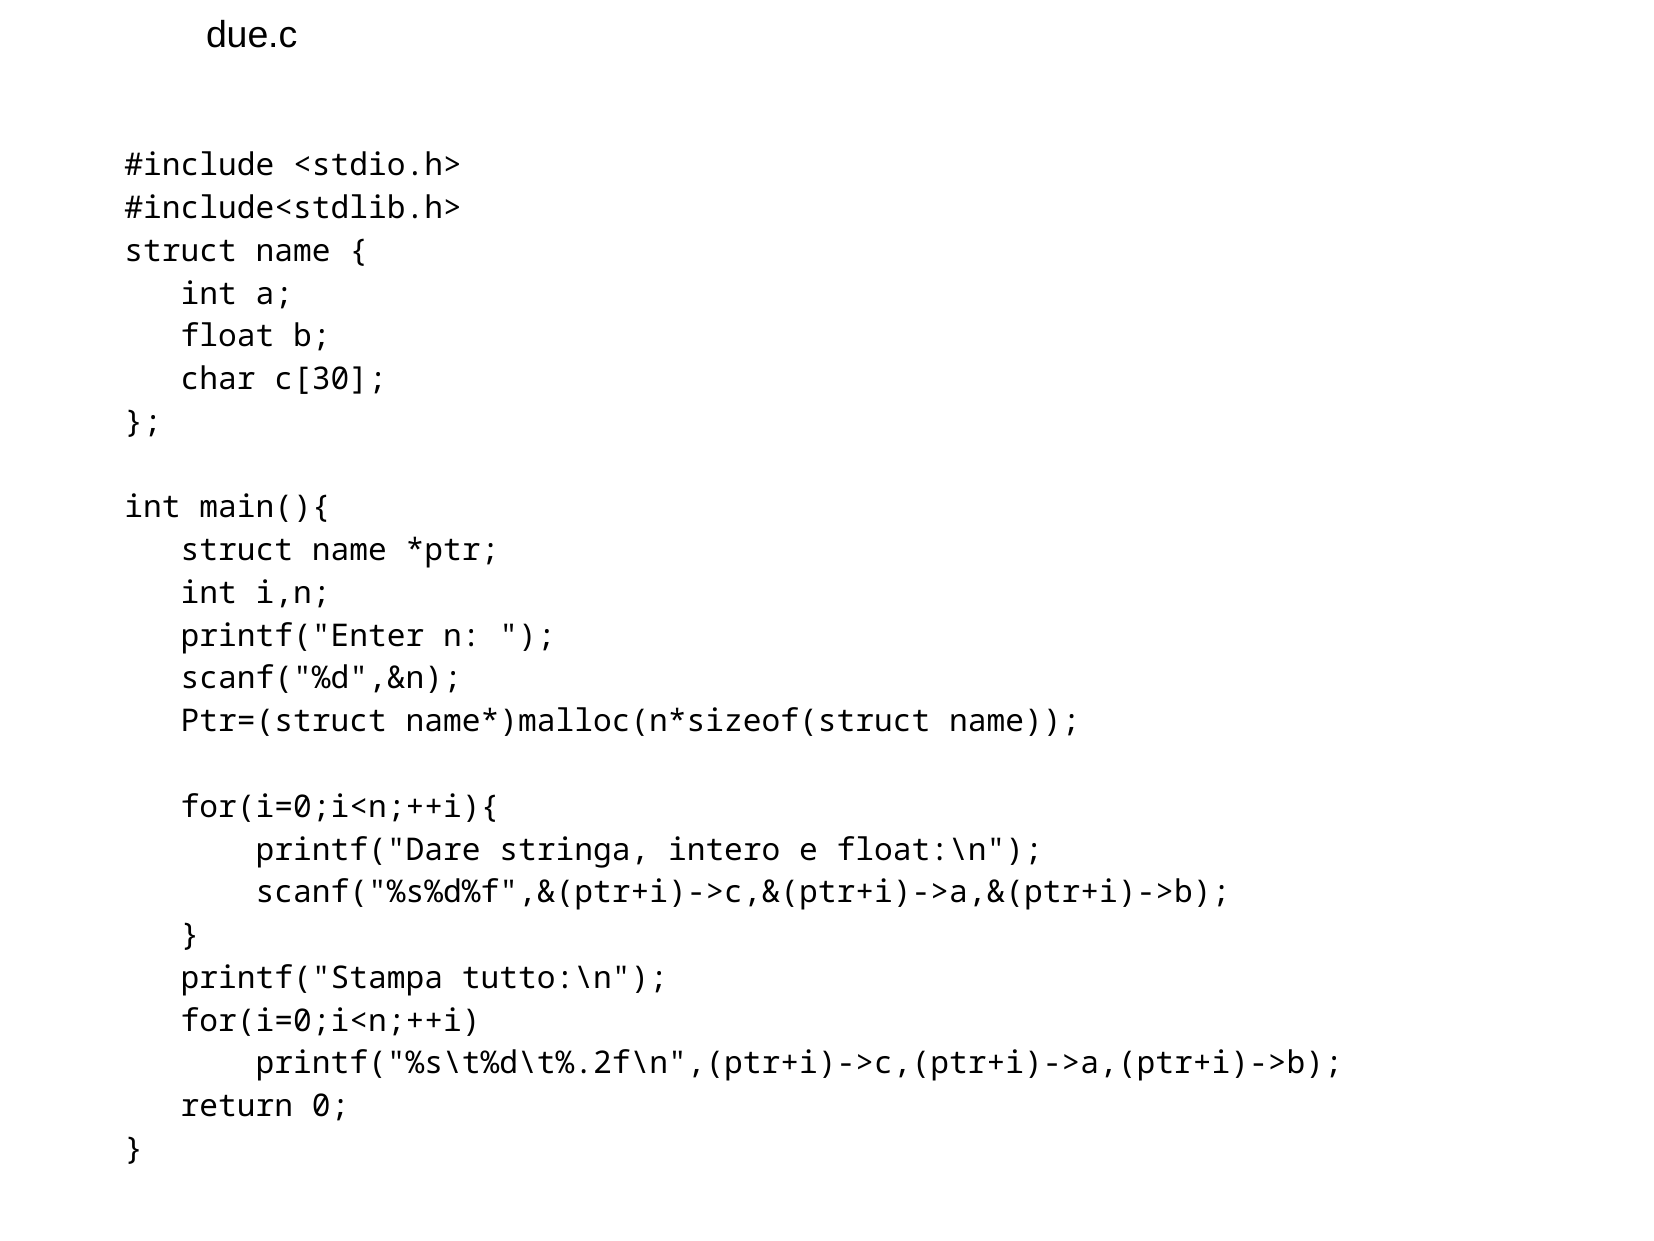

due.c
#include <stdio.h>
#include<stdlib.h>
struct name {
 int a;
 float b;
 char c[30];
};
int main(){
 struct name *ptr;
 int i,n;
 printf("Enter n: ");
 scanf("%d",&n);
 Ptr=(struct name*)malloc(n*sizeof(struct name));
 for(i=0;i<n;++i){
 printf("Dare stringa, intero e float:\n");
 scanf("%s%d%f",&(ptr+i)->c,&(ptr+i)->a,&(ptr+i)->b);
 }
 printf("Stampa tutto:\n");
 for(i=0;i<n;++i)
 printf("%s\t%d\t%.2f\n",(ptr+i)->c,(ptr+i)->a,(ptr+i)->b);
 return 0;
}